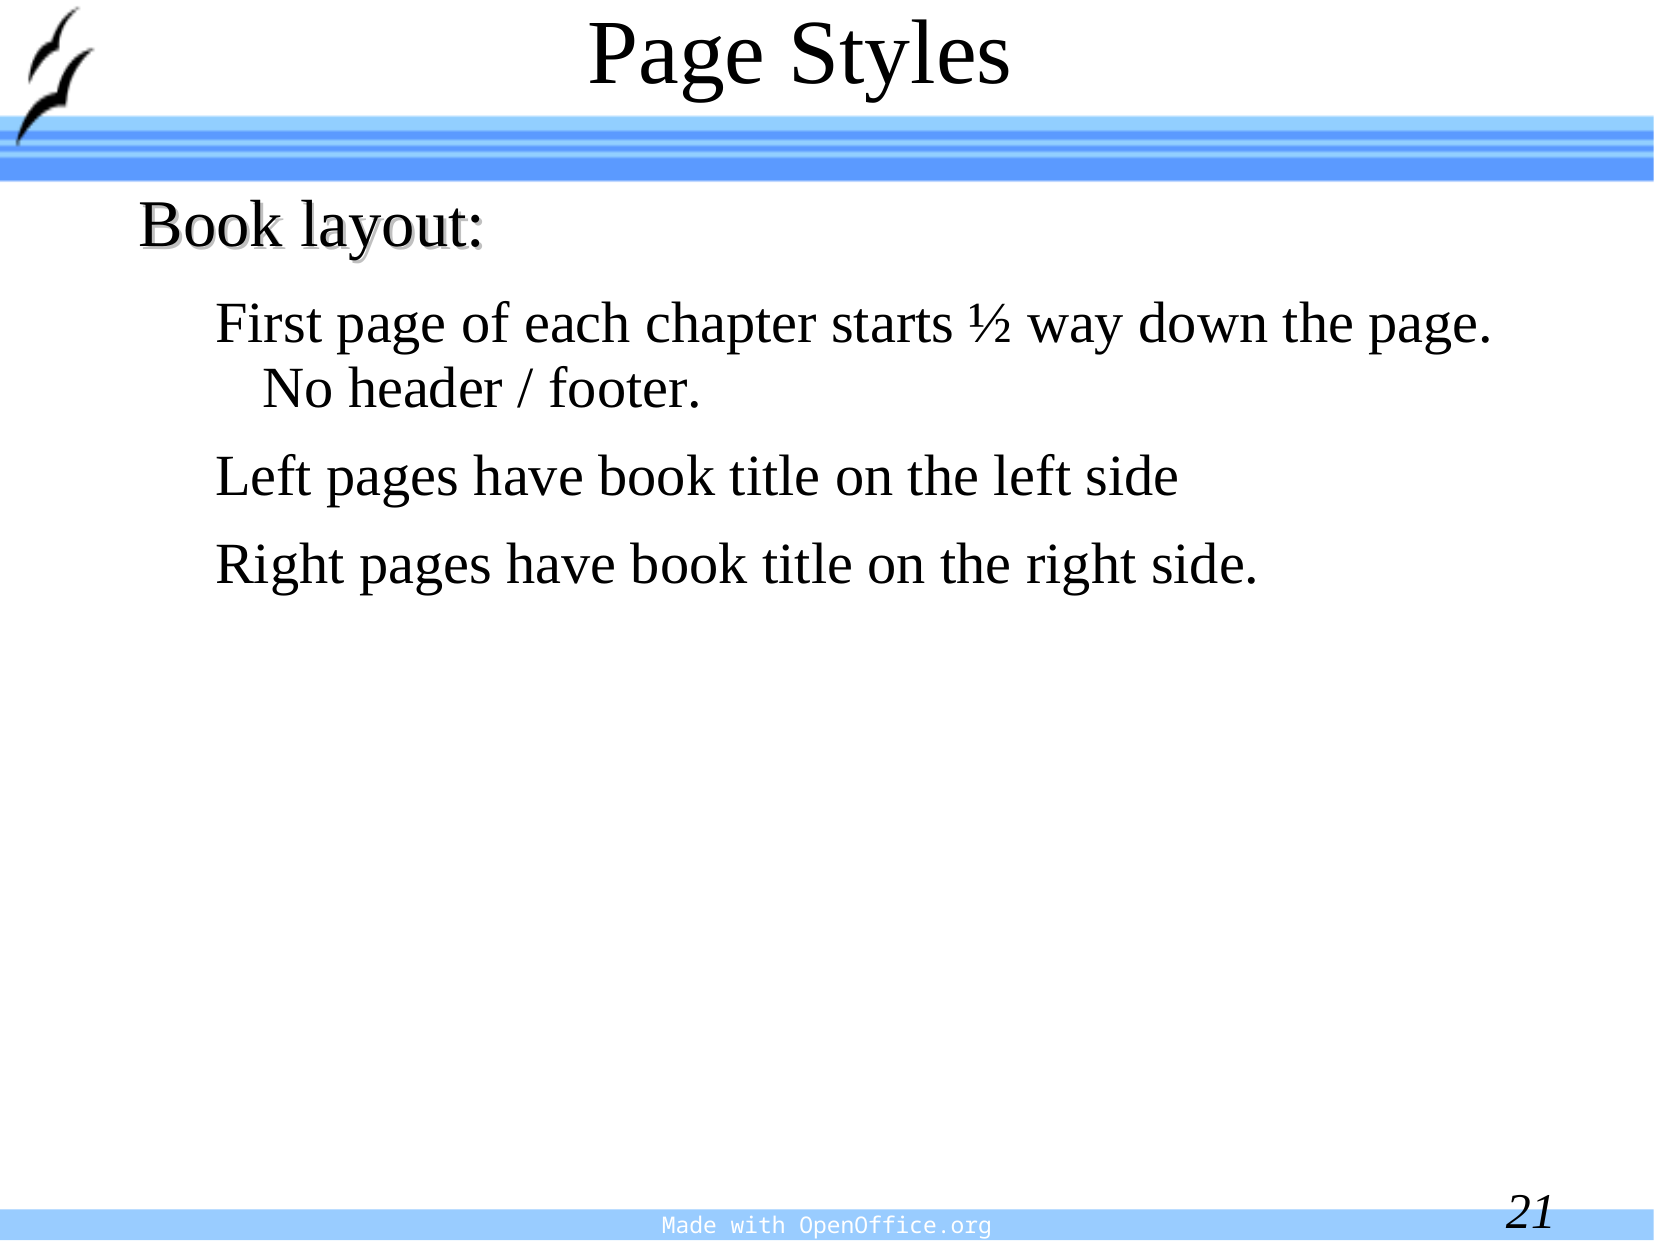

# Page Styles
Book layout:
First page of each chapter starts ½ way down the page. No header / footer.
Left pages have book title on the left side
Right pages have book title on the right side.